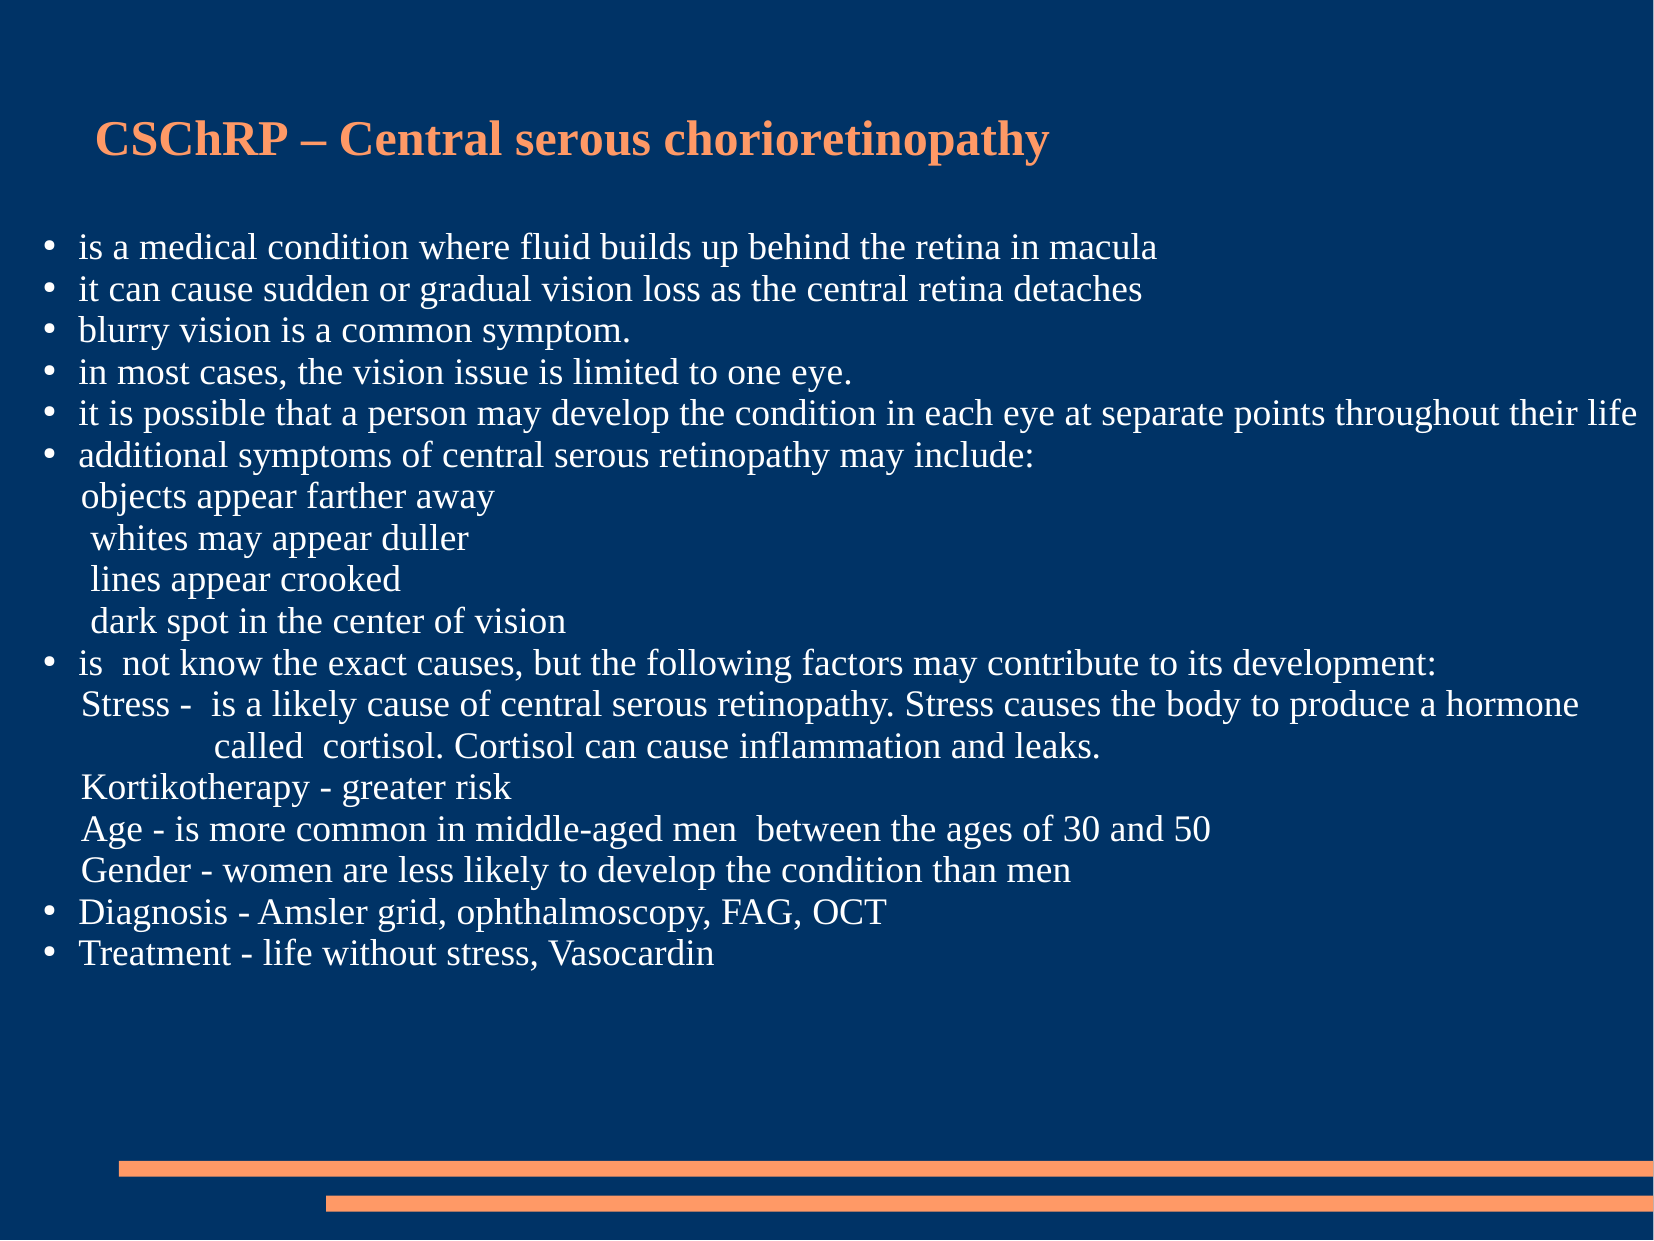

# CSChRP – Central serous chorioretinopathy
is a medical condition where fluid builds up behind the retina in macula
it can cause sudden or gradual vision loss as the central retina detaches
blurry vision is a common symptom.
in most cases, the vision issue is limited to one eye.
it is possible that a person may develop the condition in each eye at separate points throughout their life
additional symptoms of central serous retinopathy may include:
 objects appear farther away
 whites may appear duller
 lines appear crooked
 dark spot in the center of vision
is not know the exact causes, but the following factors may contribute to its development:
 Stress - is a likely cause of central serous retinopathy. Stress causes the body to produce a hormone
 called cortisol. Cortisol can cause inflammation and leaks.
 Kortikotherapy - greater risk
 Age - is more common in middle-aged men between the ages of 30 and 50
 Gender - women are less likely to develop the condition than men
Diagnosis - Amsler grid, ophthalmoscopy, FAG, OCT
Treatment - life without stress, Vasocardin